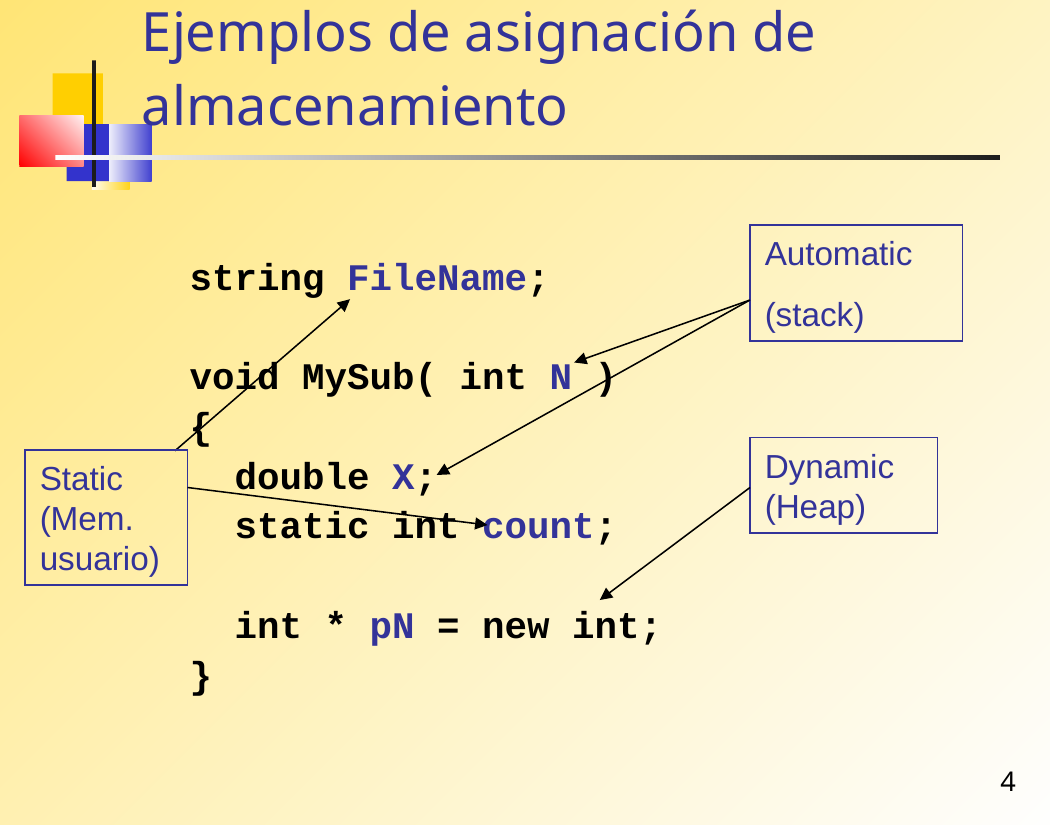

# Ejemplos de asignación de almacenamiento
Automatic
(stack)‏
string FileName;
void MySub( int N )‏
{
 double X;
 static int count;
 int * pN = new int;
}
Dynamic
(Heap)‏
Static
(Mem. usuario)‏
4